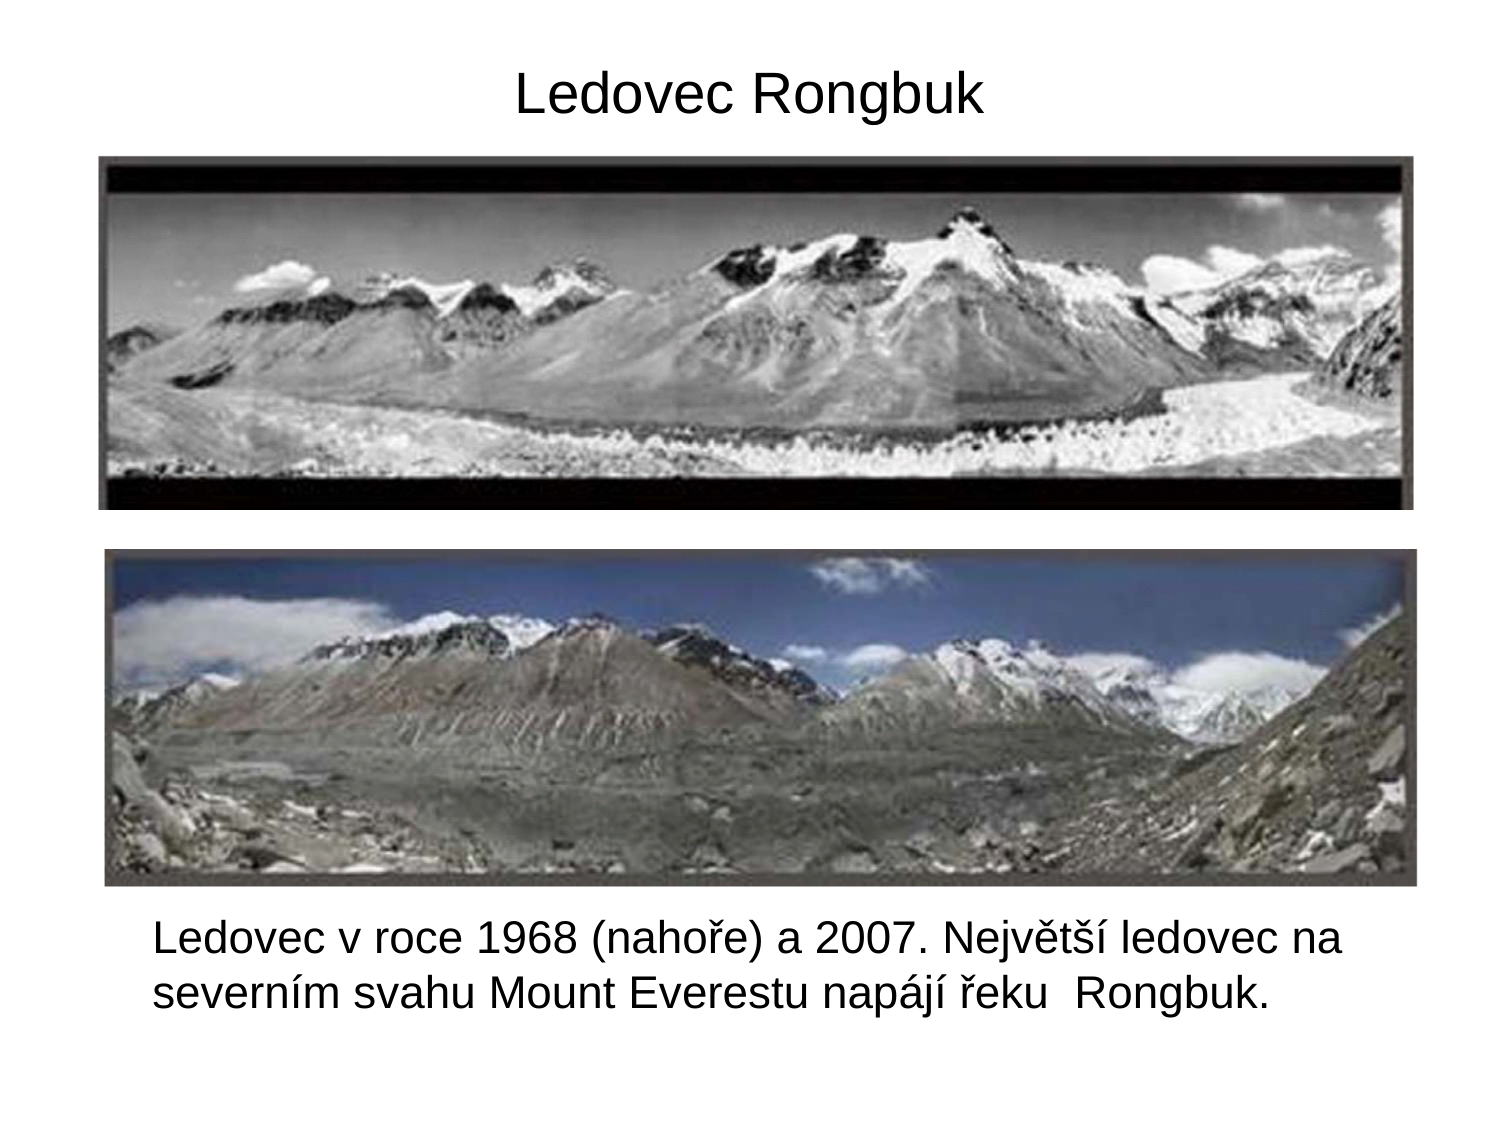

# Ledovec Rongbuk
Ledovec v roce 1968 (nahoře) a 2007. Největší ledovec na severním svahu Mount Everestu napájí řeku Rongbuk.